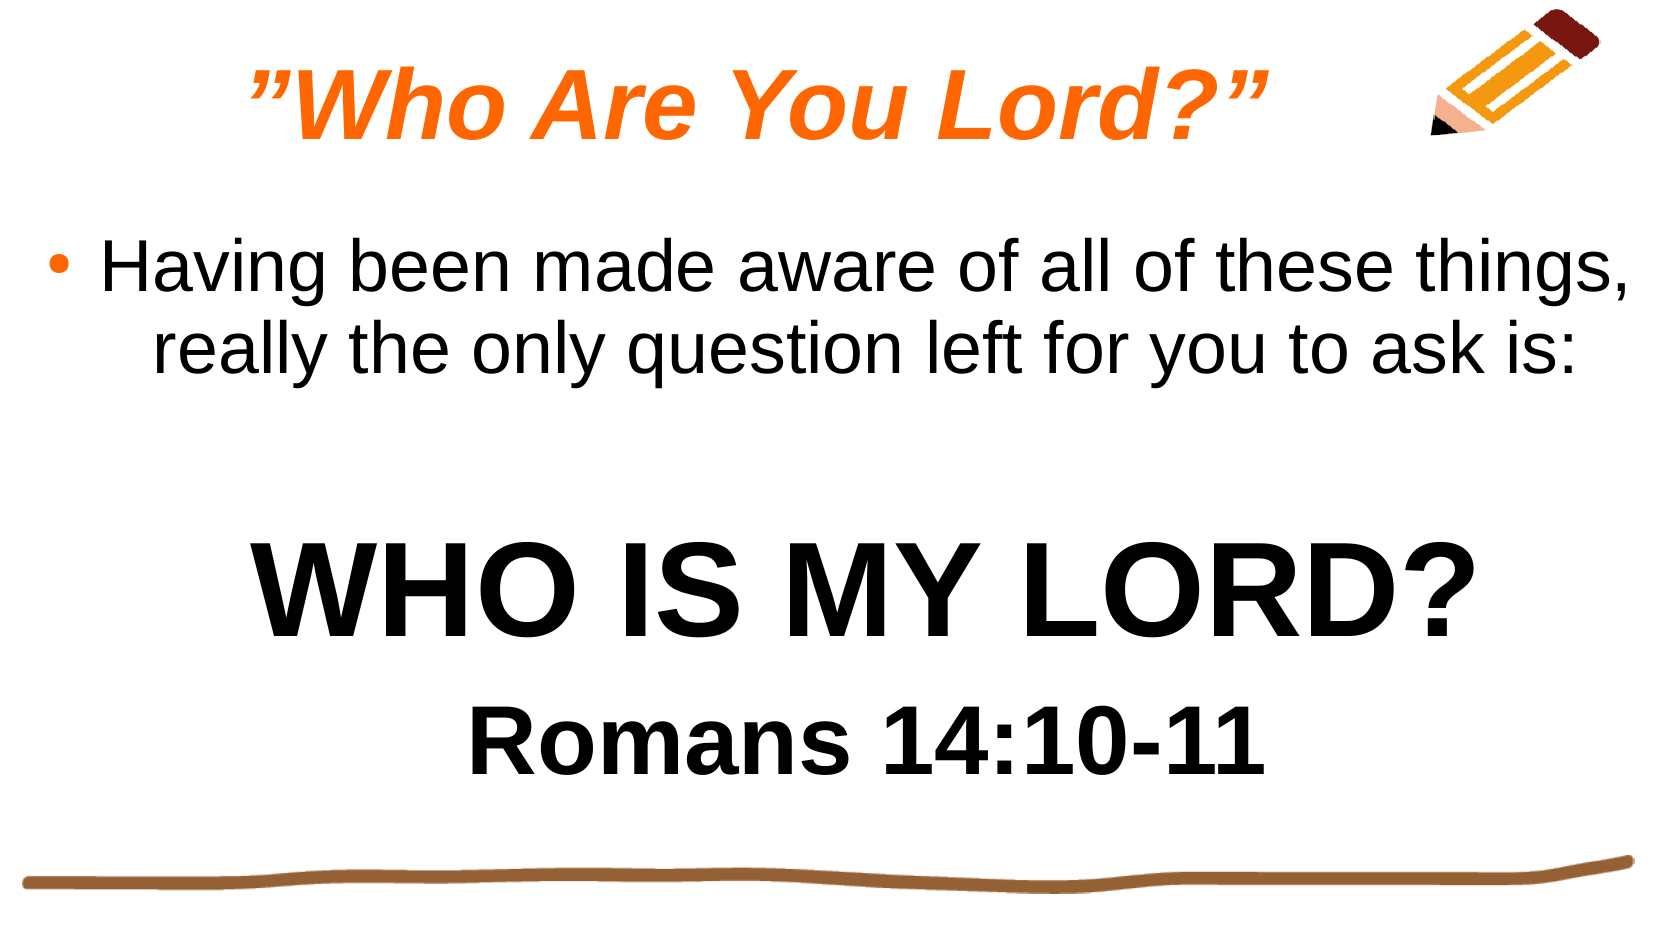

# ”Who Are You Lord?”
Having been made aware of all of these things, really the only question left for you to ask is:
WHO IS MY LORD?
Romans 14:10-11